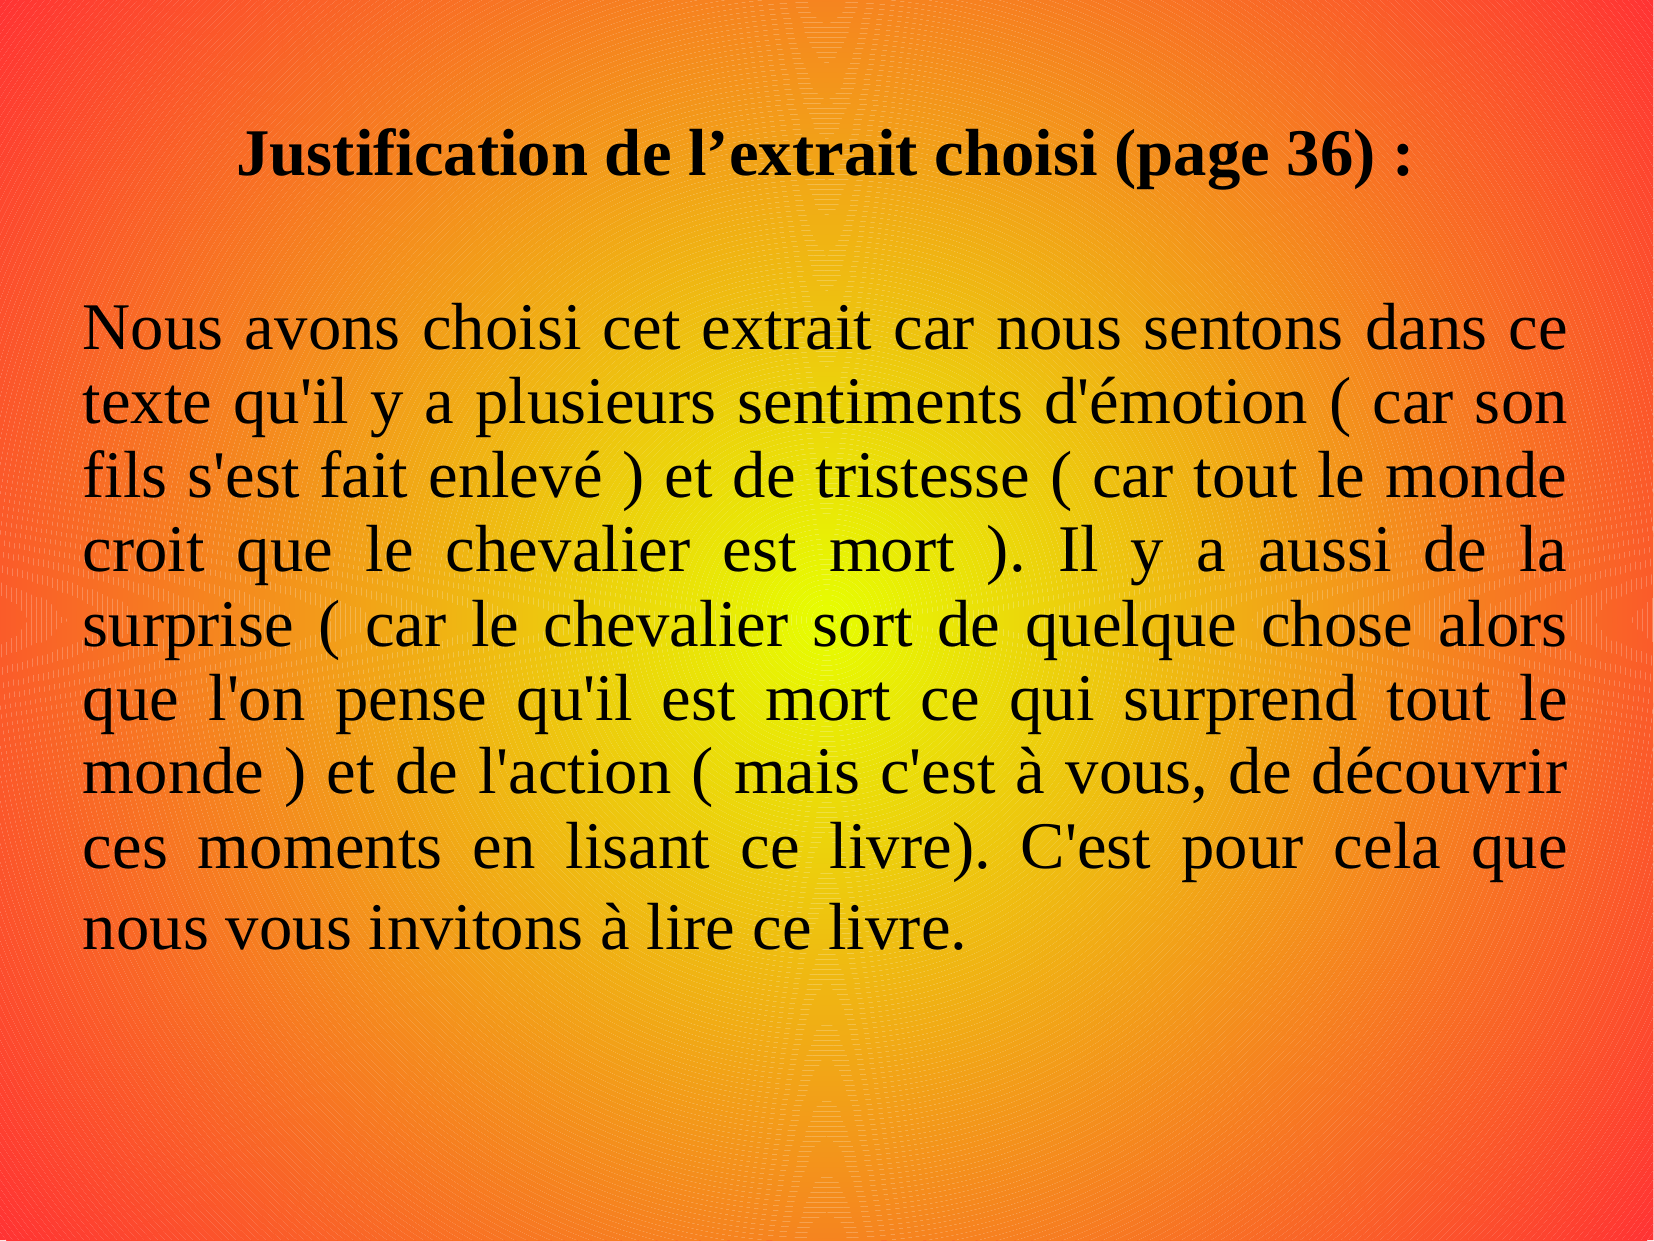

# Justification de l’extrait choisi (page 36) :
Nous avons choisi cet extrait car nous sentons dans ce texte qu'il y a plusieurs sentiments d'émotion ( car son fils s'est fait enlevé ) et de tristesse ( car tout le monde croit que le chevalier est mort ). Il y a aussi de la surprise ( car le chevalier sort de quelque chose alors que l'on pense qu'il est mort ce qui surprend tout le monde ) et de l'action ( mais c'est à vous, de découvrir ces moments en lisant ce livre). C'est pour cela que nous vous invitons à lire ce livre.